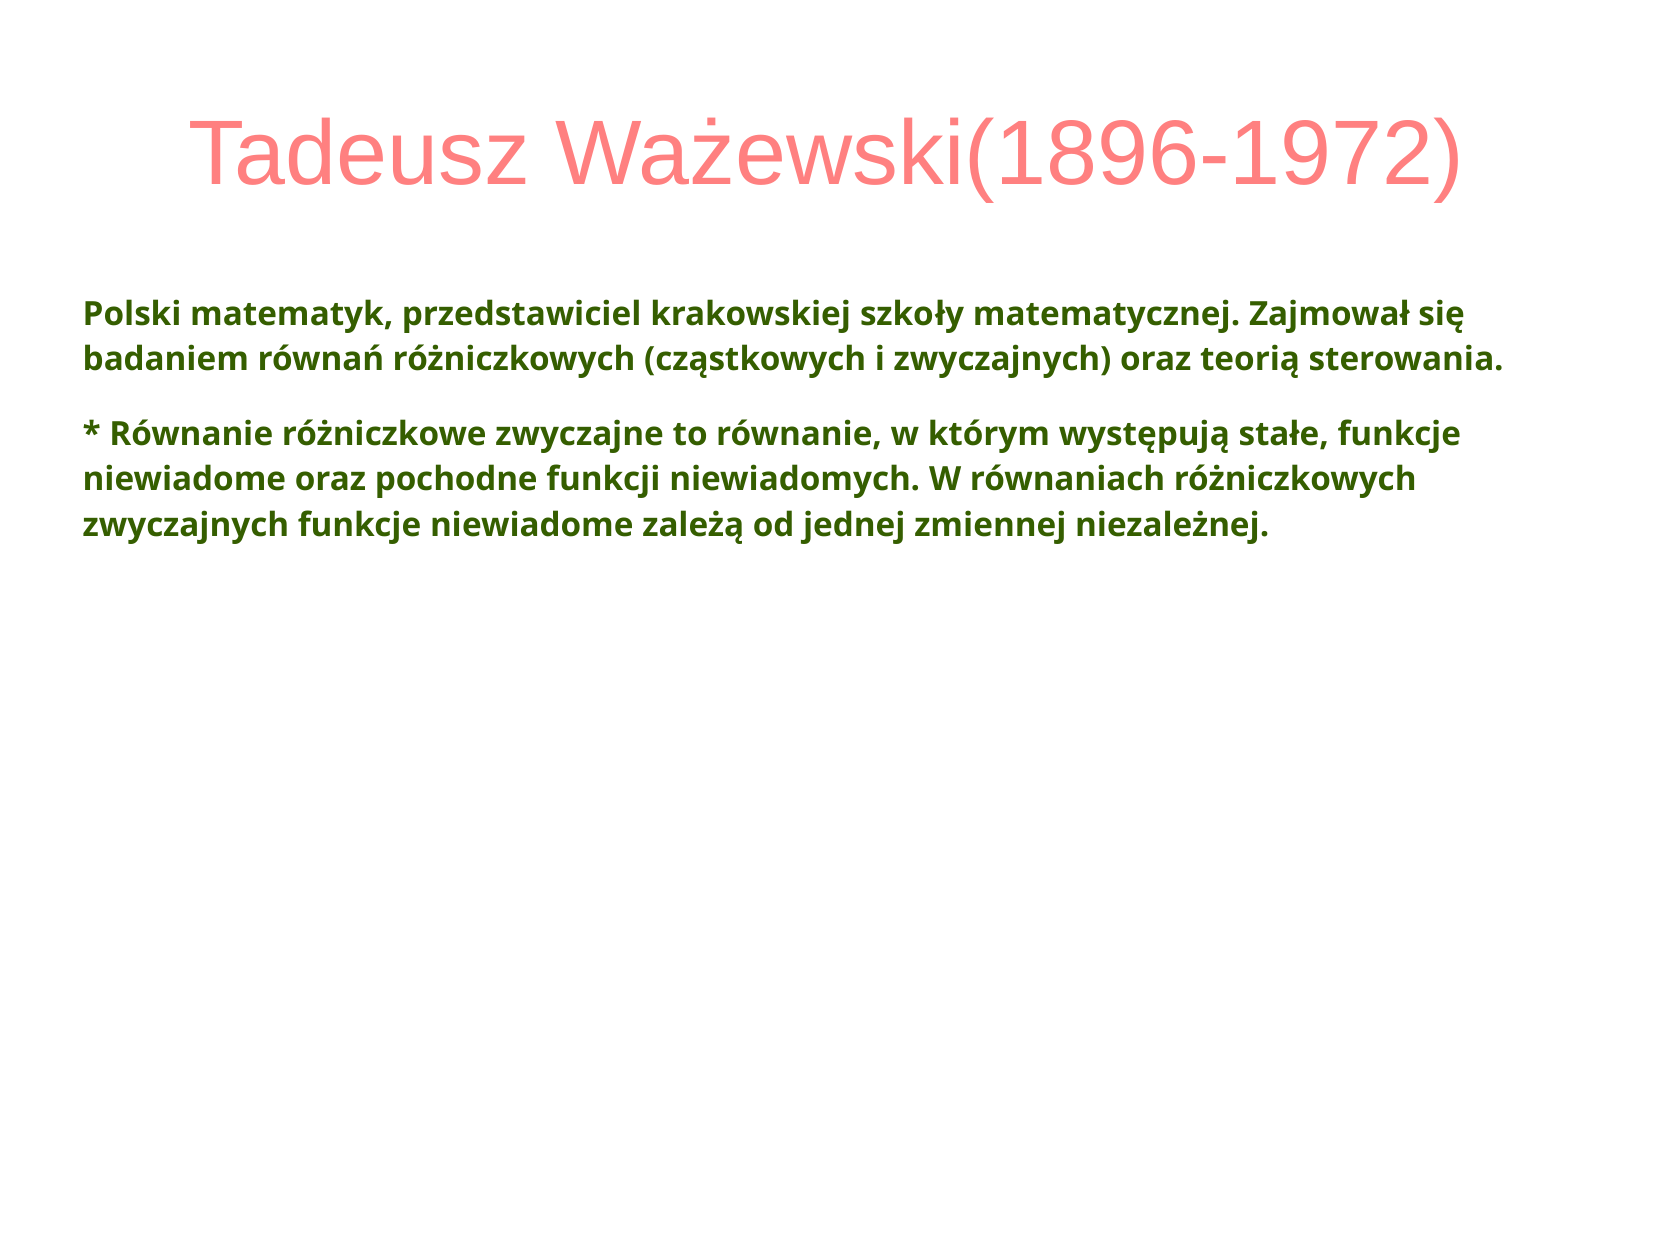

# Tadeusz Ważewski(1896-1972)
Polski matematyk, przedstawiciel krakowskiej szkoły matematycznej. Zajmował się badaniem równań różniczkowych (cząstkowych i zwyczajnych) oraz teorią sterowania.
* Równanie różniczkowe zwyczajne to równanie, w którym występują stałe, funkcje niewiadome oraz pochodne funkcji niewiadomych. W równaniach różniczkowych zwyczajnych funkcje niewiadome zależą od jednej zmiennej niezależnej.